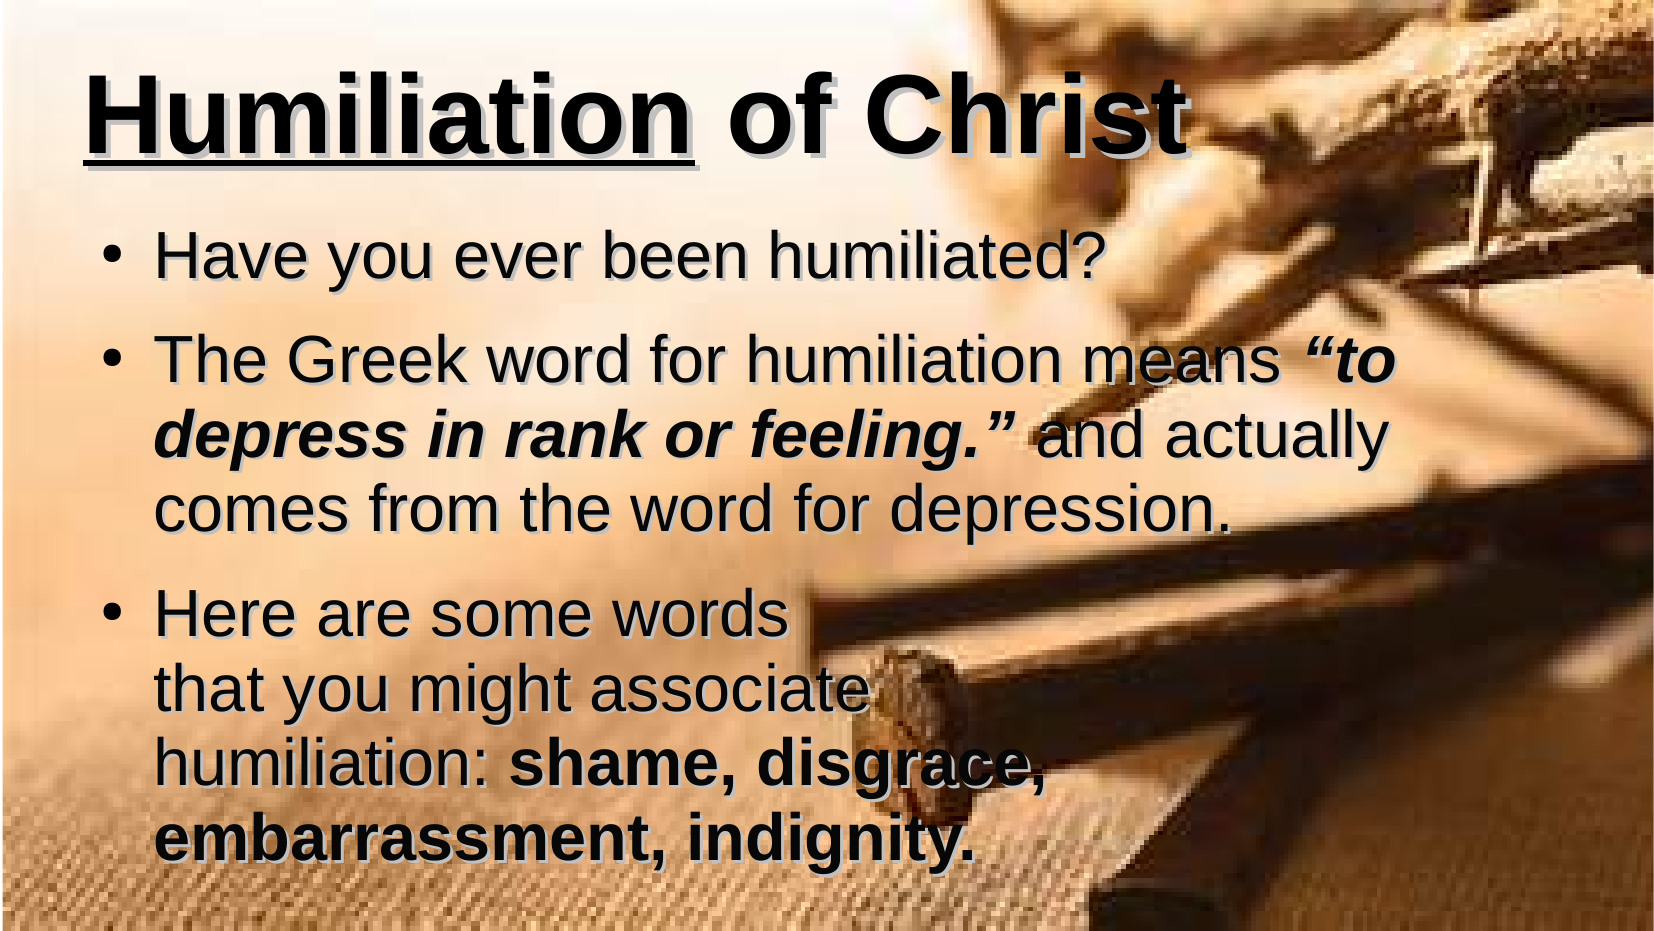

# Humiliation of Christ
Have you ever been humiliated?
The Greek word for humiliation means “to depress in rank or feeling.” and actually comes from the word for depression.
Here are some words that you might associate humiliation: shame, disgrace, embarrassment, indignity.